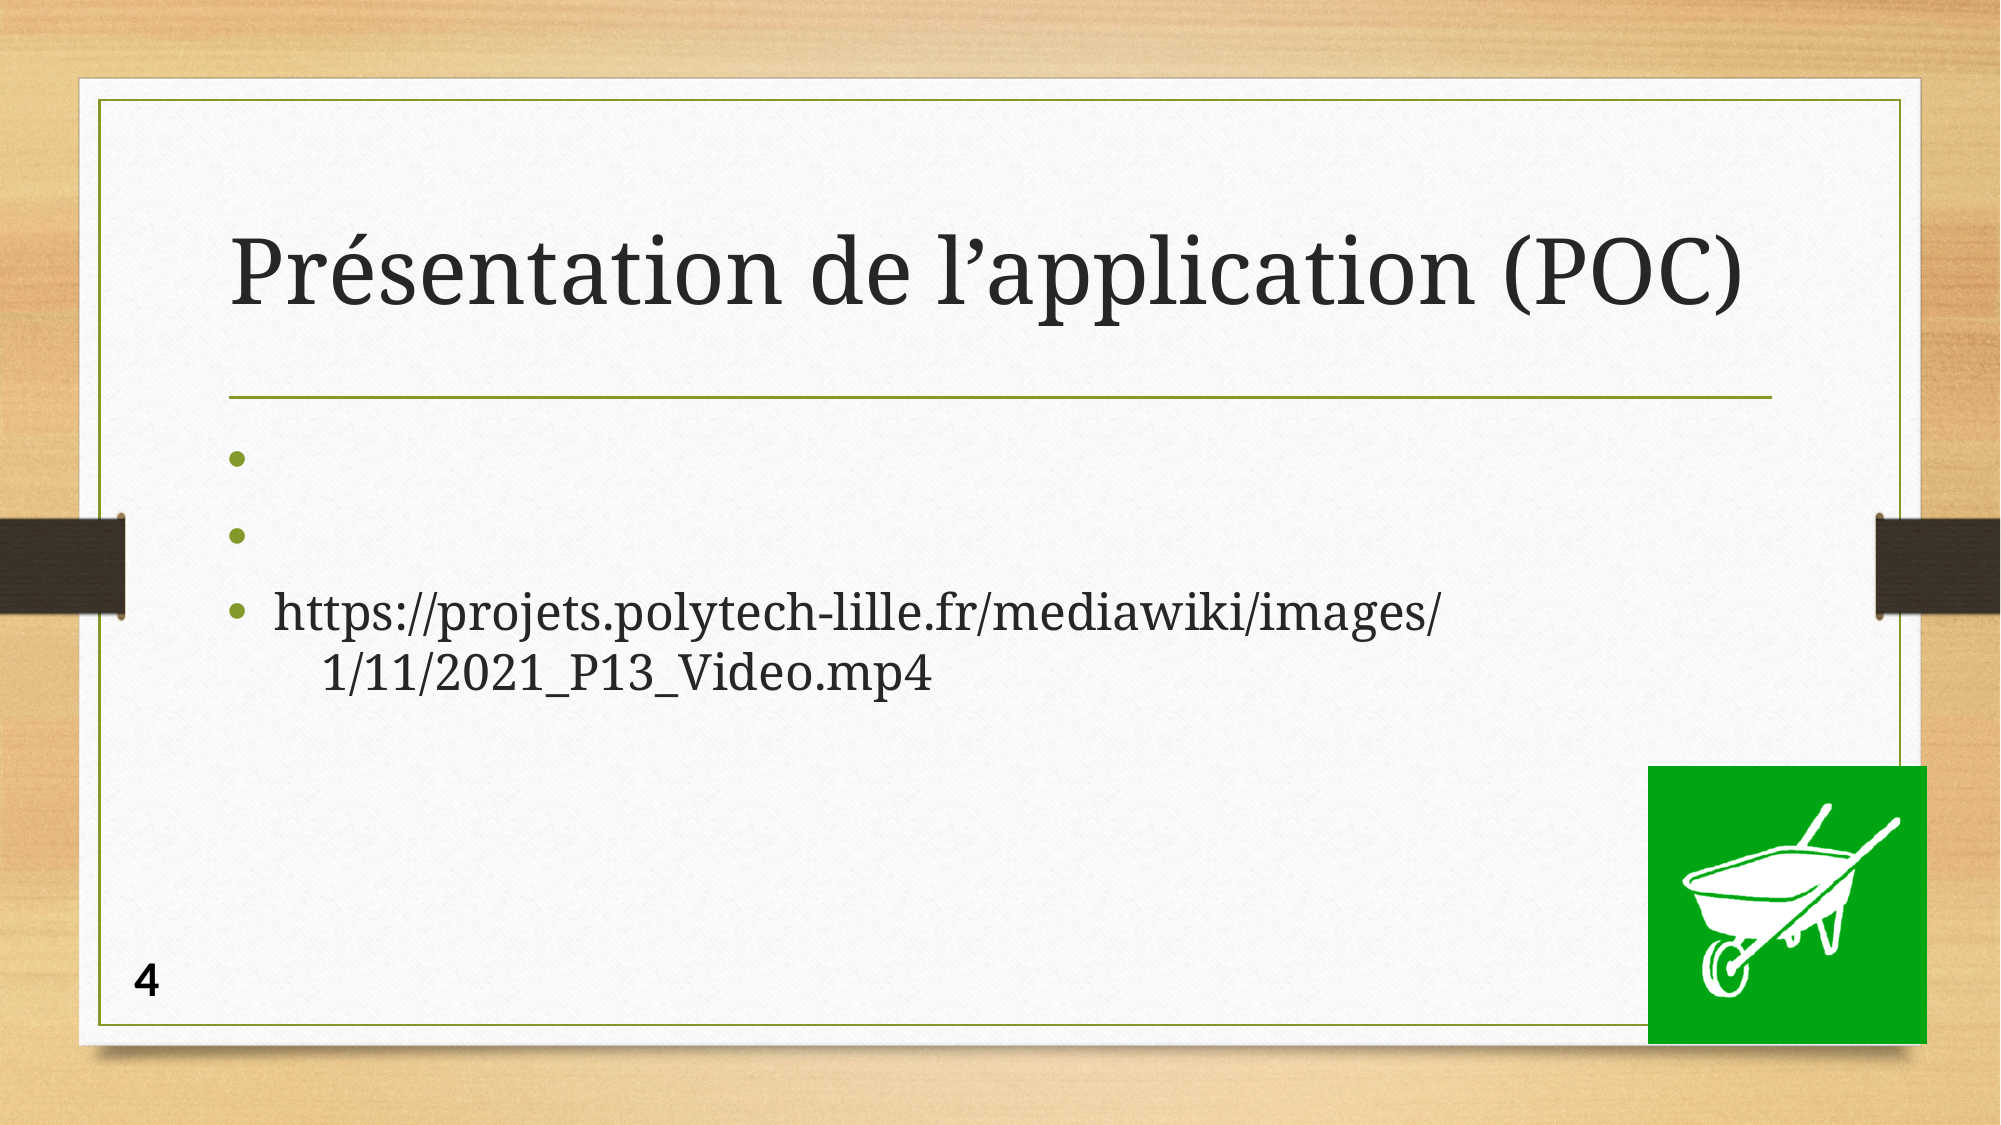

# Présentation de l’application (POC)
https://projets.polytech-lille.fr/mediawiki/images/1/11/2021_P13_Video.mp4
4